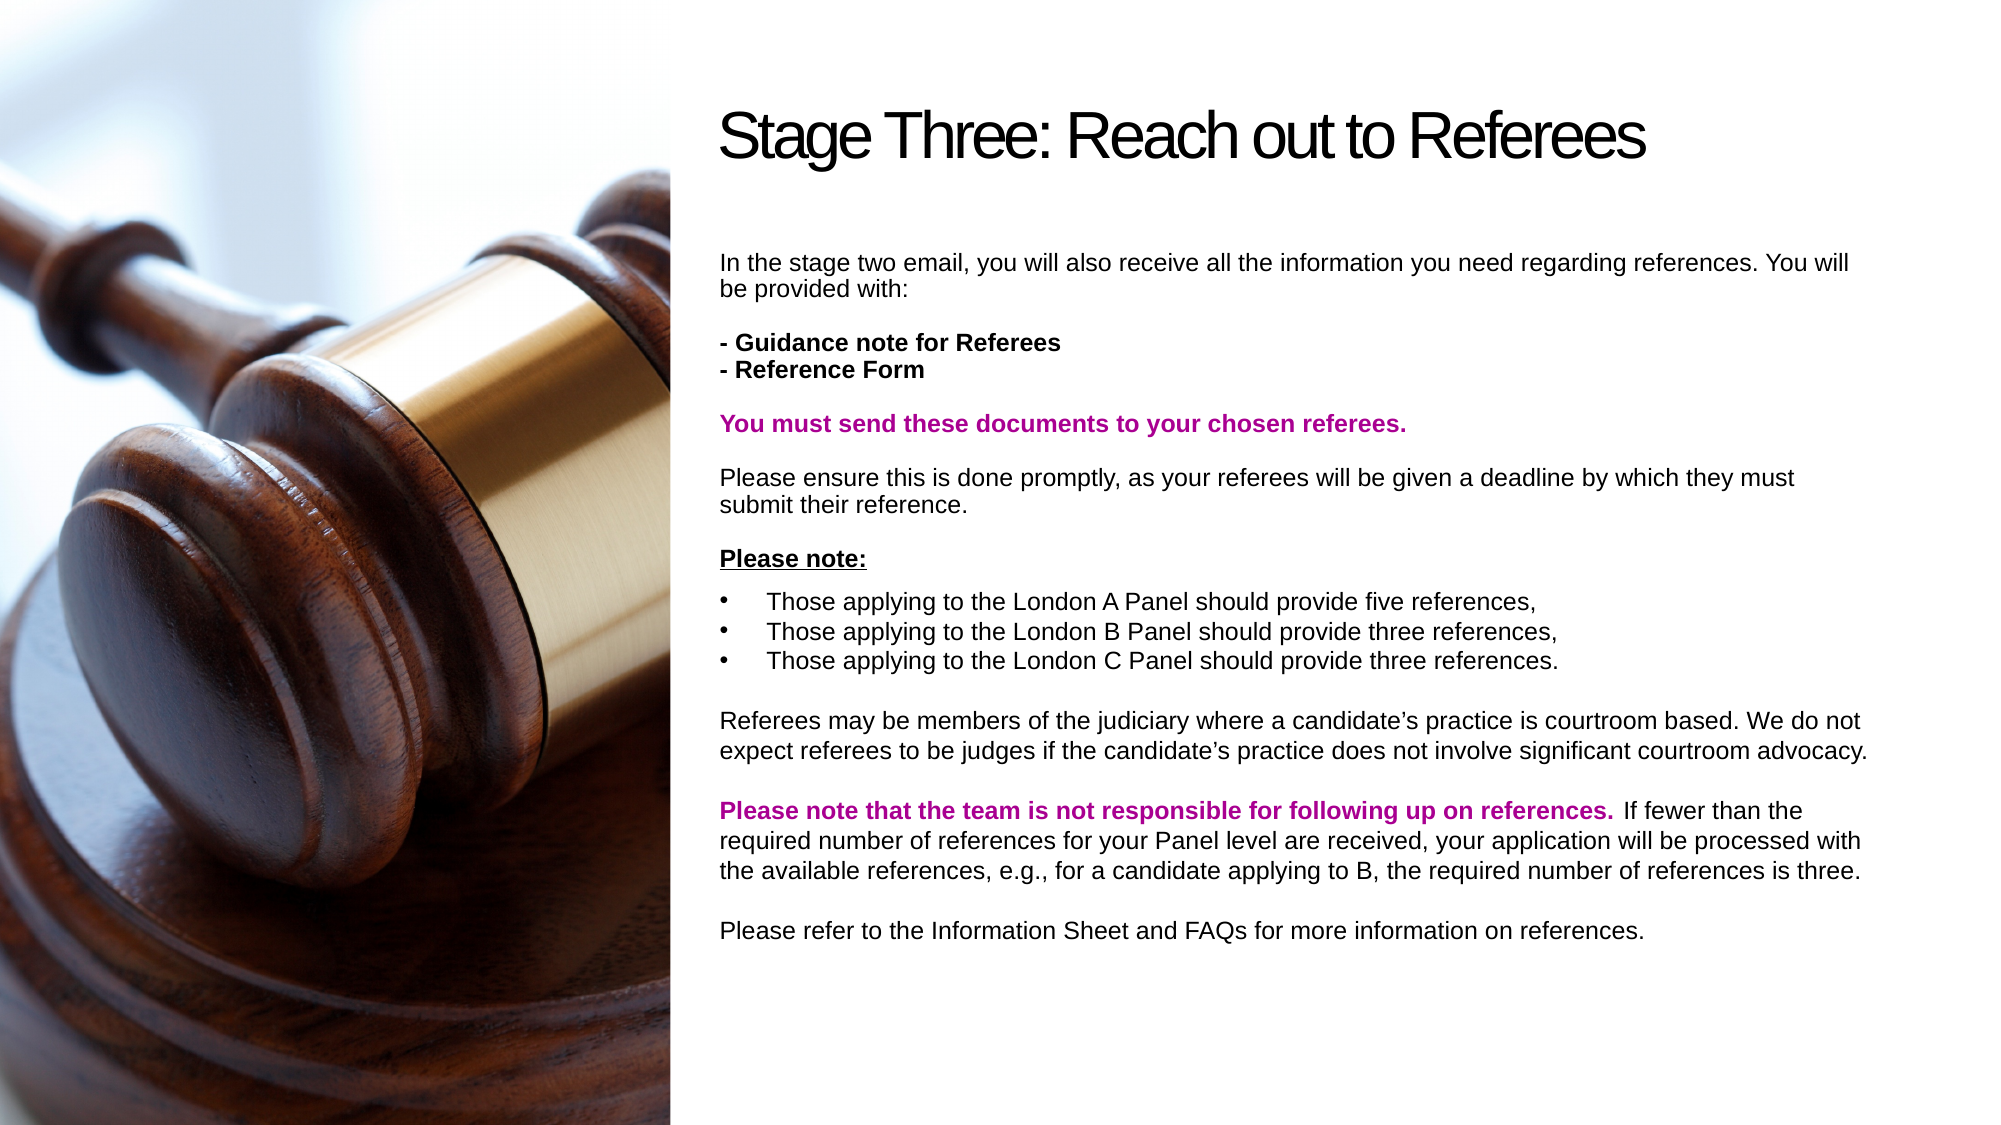

# Stage Three: Reach out to Referees
In the stage two email, you will also receive all the information you need regarding references. You will be provided with:
- Guidance note for Referees
- Reference Form
You must send these documents to your chosen referees.
Please ensure this is done promptly, as your referees will be given a deadline by which they must submit their reference.
Please note:
Those applying to the London A Panel should provide five references,
Those applying to the London B Panel should provide three references,
Those applying to the London C Panel should provide three references.
Referees may be members of the judiciary where a candidate’s practice is courtroom based. We do not expect referees to be judges if the candidate’s practice does not involve significant courtroom advocacy.
Please note that the team is not responsible for following up on references. If fewer than the required number of references for your Panel level are received, your application will be processed with the available references, e.g., for a candidate applying to B, the required number of references is three.
Please refer to the Information Sheet and FAQs for more information on references.